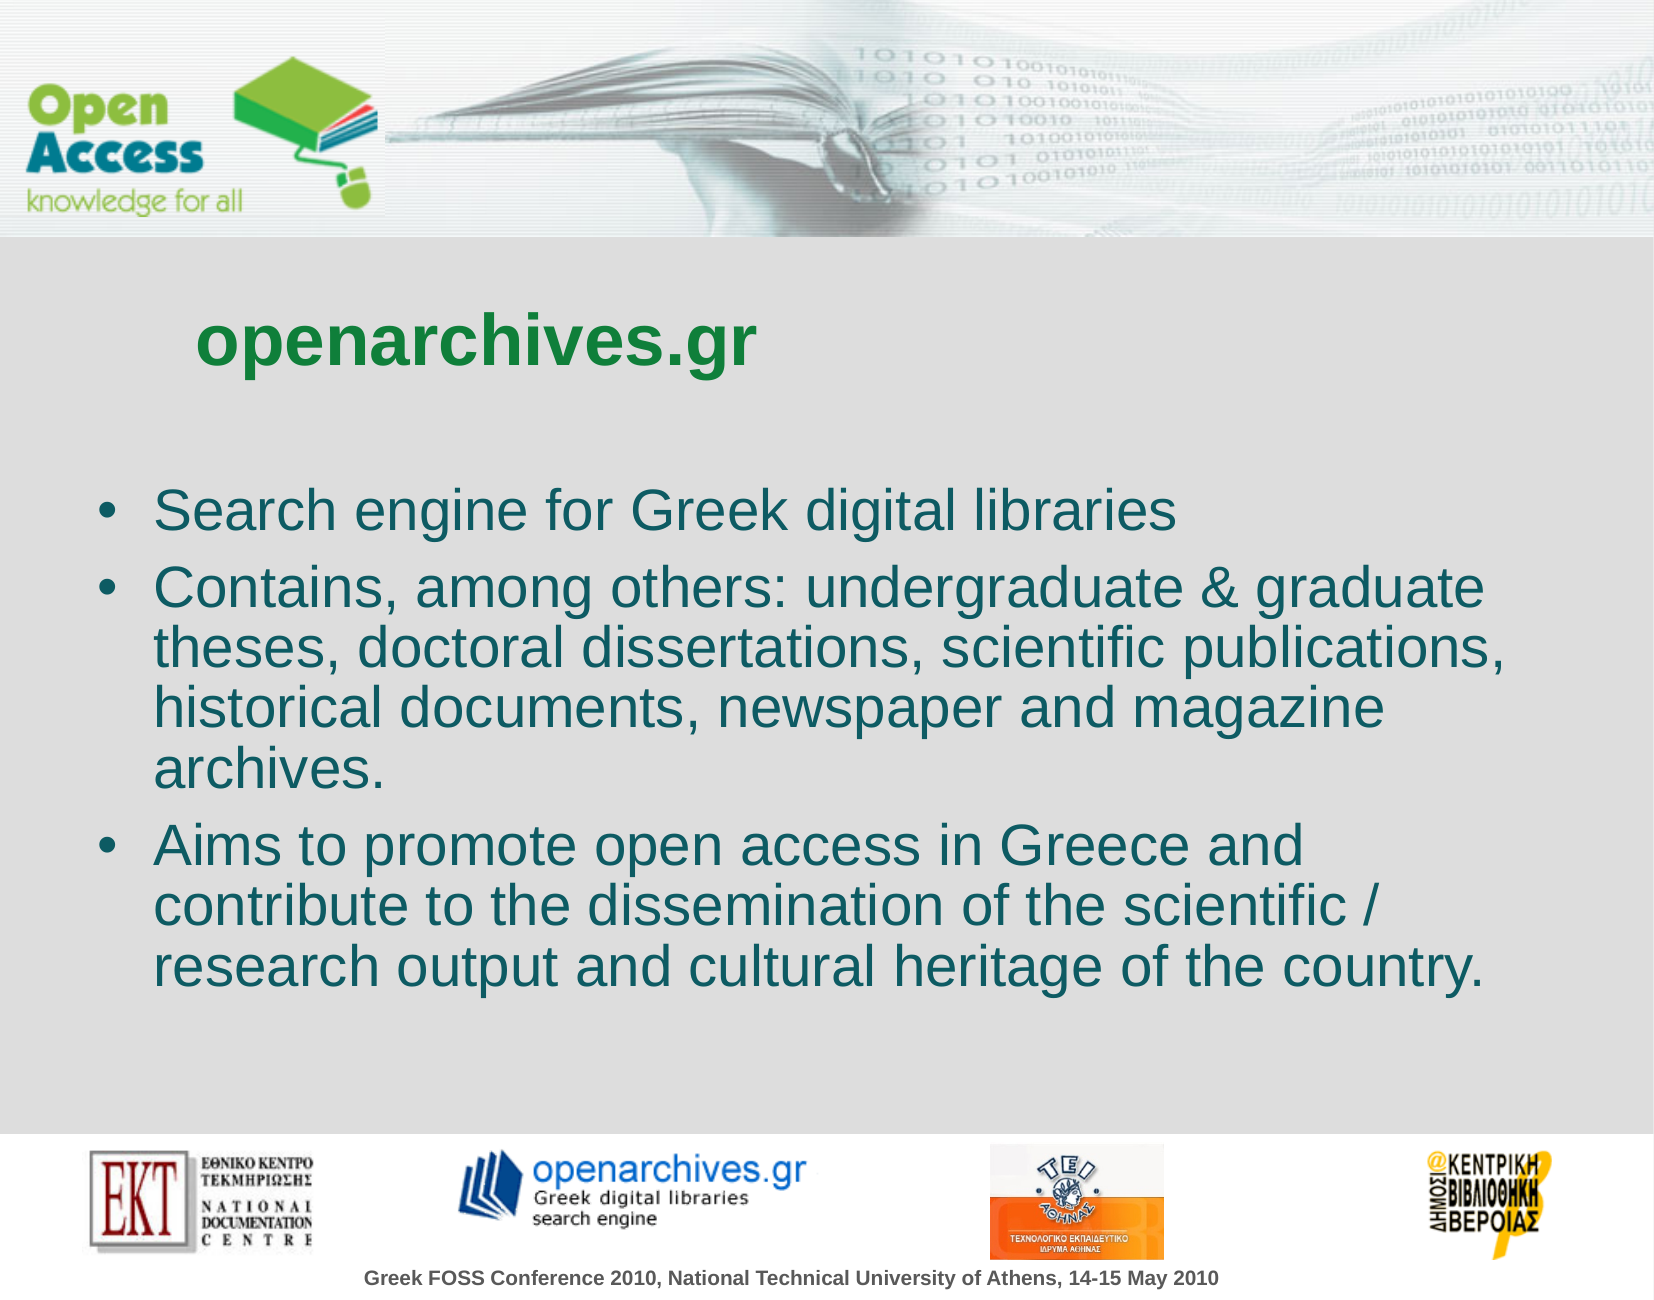

openarchives.gr
# Search engine for Greek digital libraries
Contains, among others: undergraduate & graduate theses, doctoral dissertations, scientific publications, historical documents, newspaper and magazine archives.
Aims to promote open access in Greece and contribute to the dissemination of the scientific / research output and cultural heritage of the country.